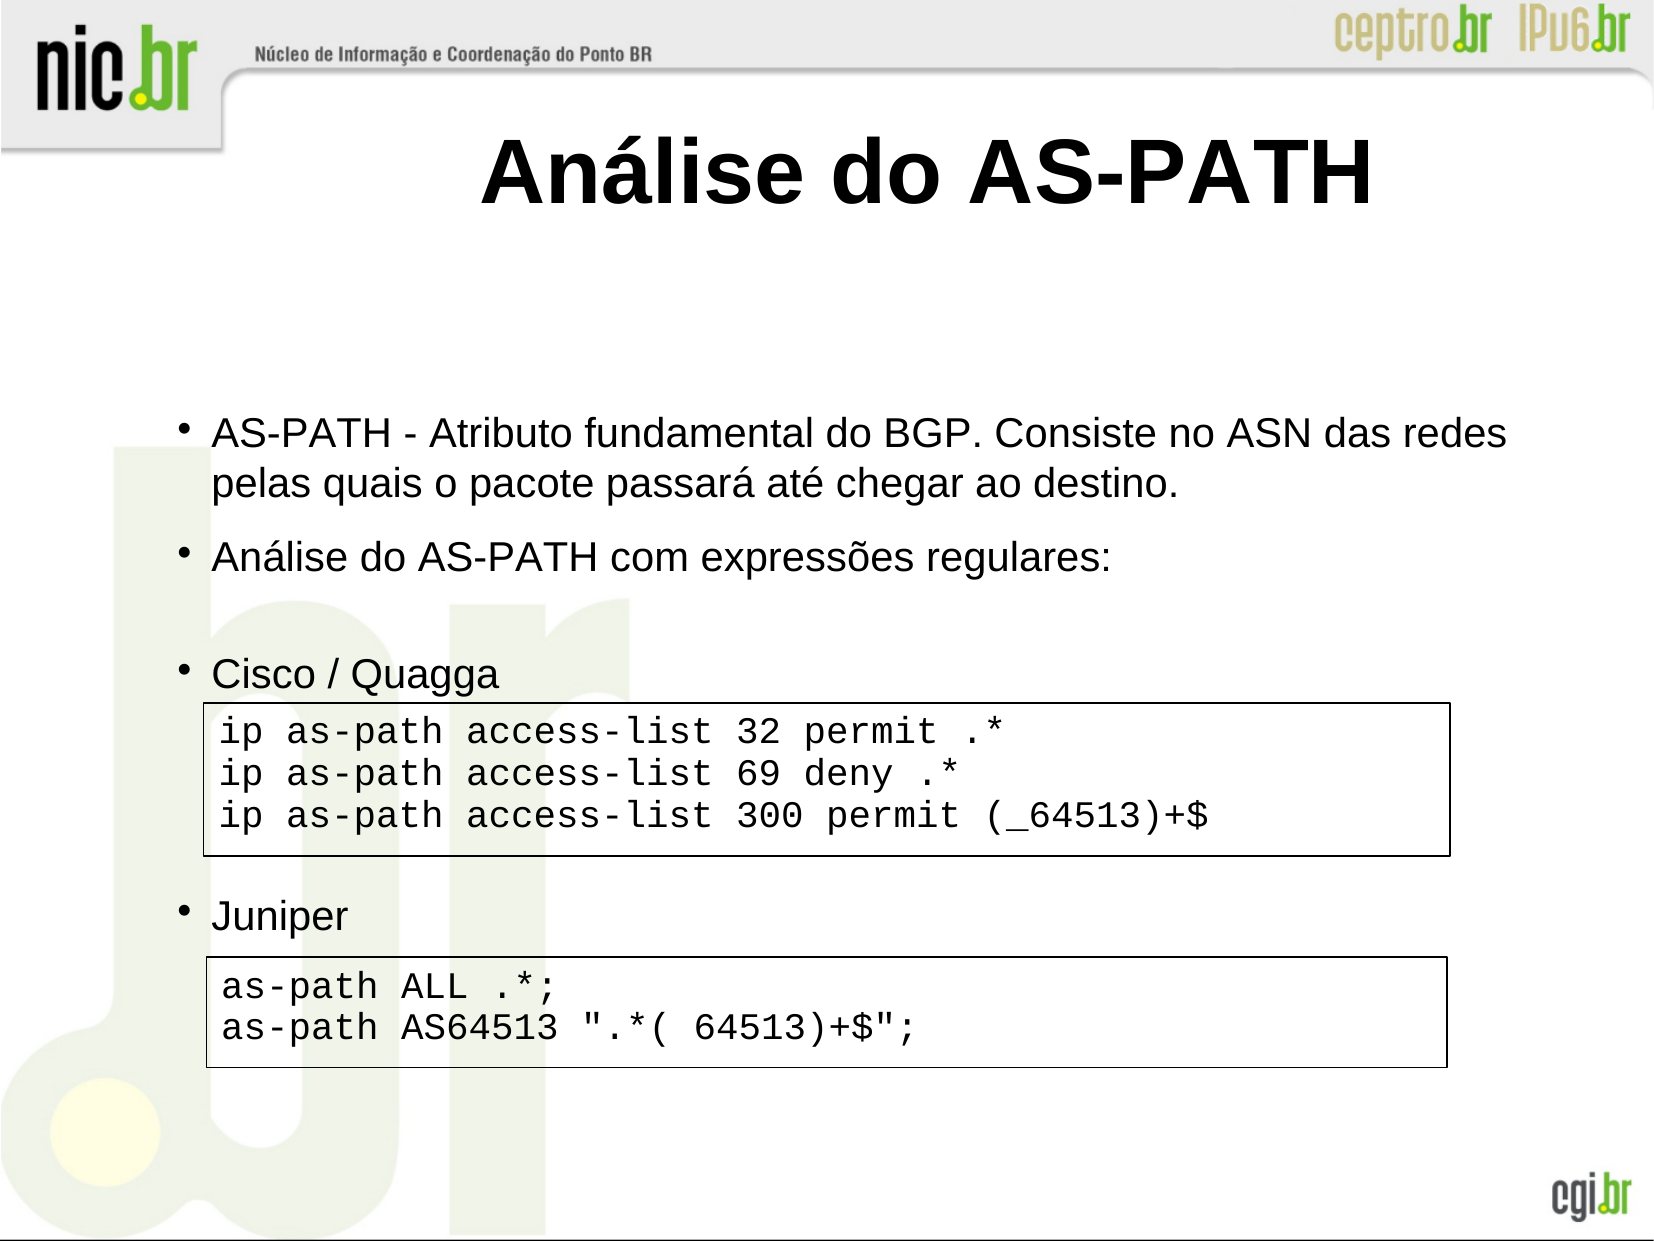

Análise do AS-PATH
AS-PATH - Atributo fundamental do BGP. Consiste no ASN das redes pelas quais o pacote passará até chegar ao destino.
Análise do AS-PATH com expressões regulares:
Cisco / Quagga
Juniper
ip as-path access-list 32 permit .*
ip as-path access-list 69 deny .*
ip as-path access-list 300 permit (_64513)+$
as-path ALL .*;
as-path AS64513 ".*( 64513)+$";